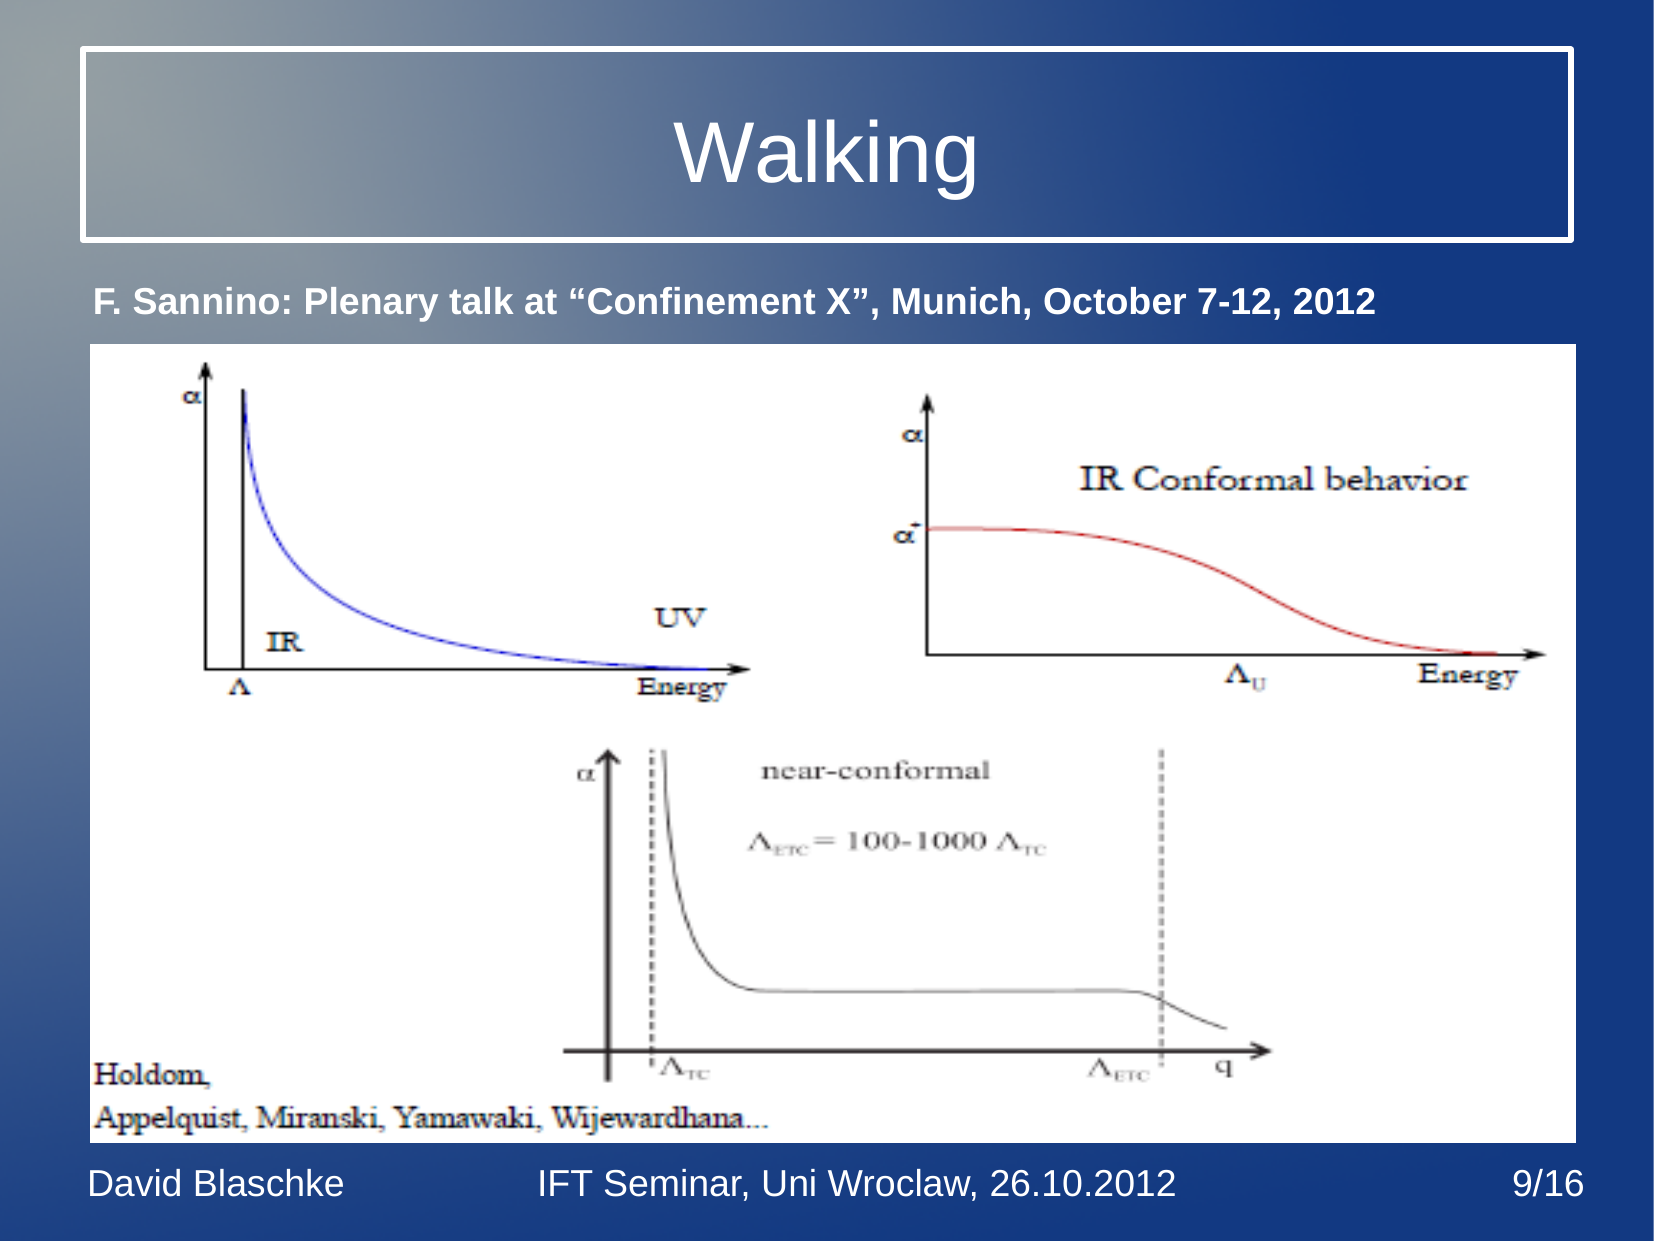

# Walking
F. Sannino: Plenary talk at “Confinement X”, Munich, October 7-12, 2012
David Blaschke			IFT Seminar, Uni Wroclaw, 26.10.2012					9/16